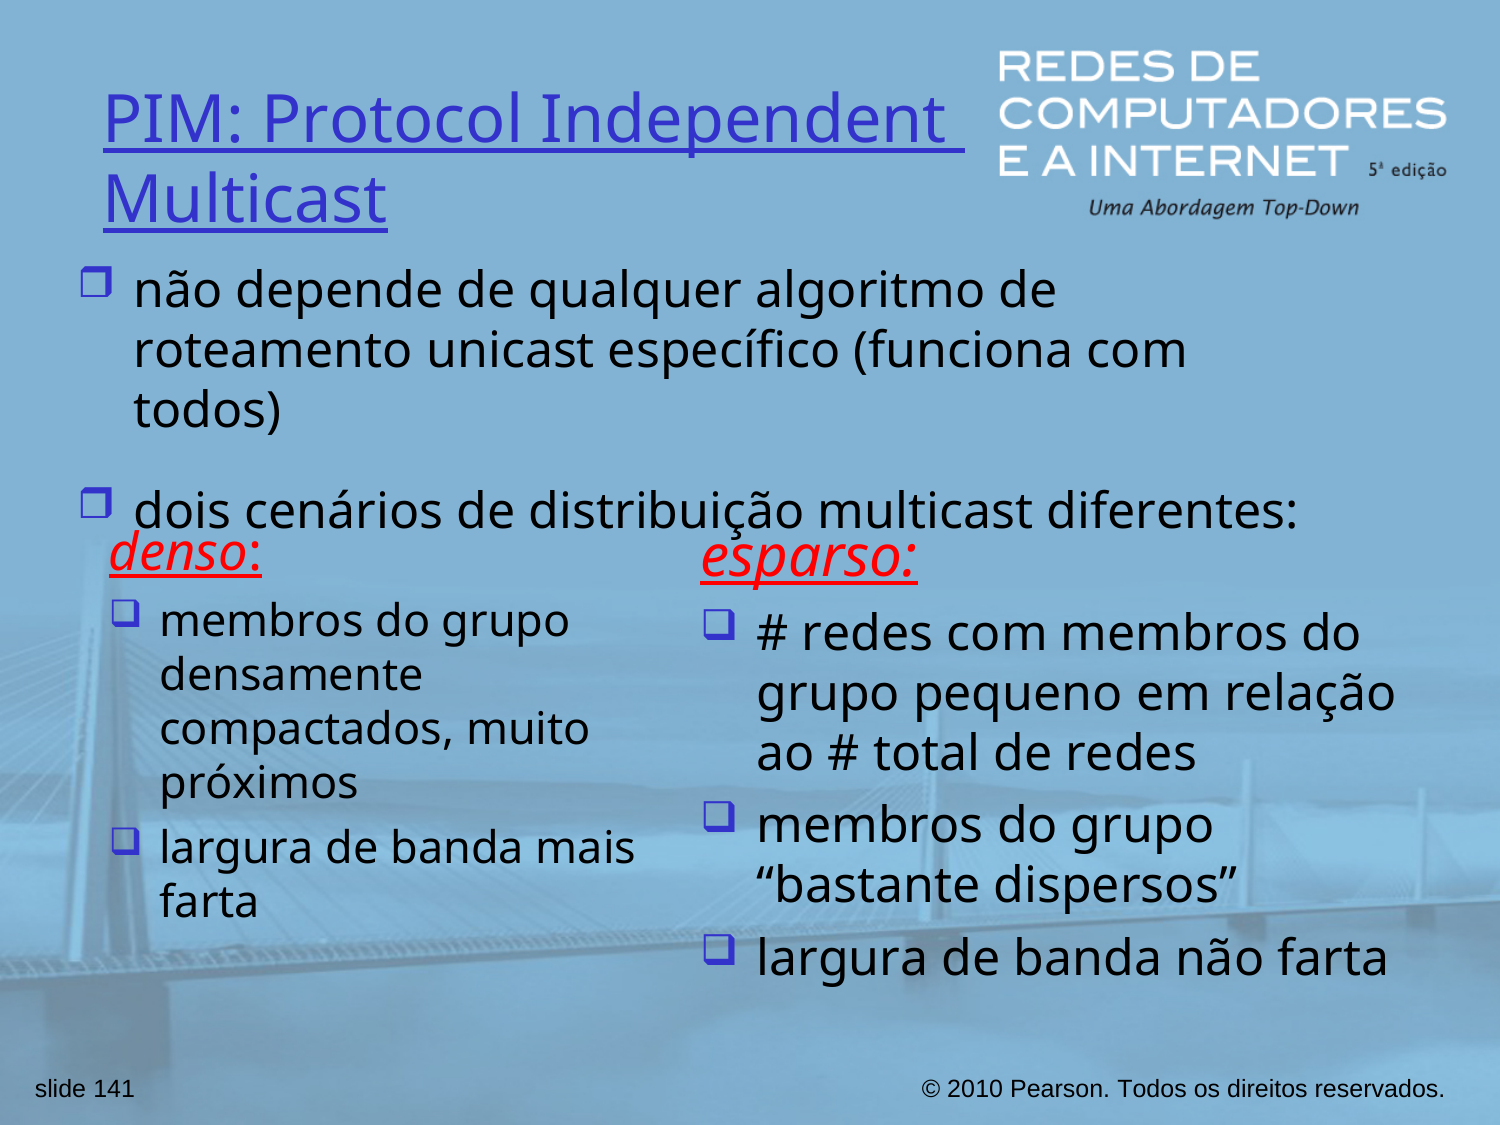

# PIM: Protocol Independent Multicast
não depende de qualquer algoritmo de roteamento unicast específico (funciona com todos)
dois cenários de distribuição multicast diferentes:
denso:
membros do grupo densamente compactados, muito próximos
largura de banda mais farta
esparso:
# redes com membros do grupo pequeno em relação ao # total de redes
membros do grupo “bastante dispersos”
largura de banda não farta